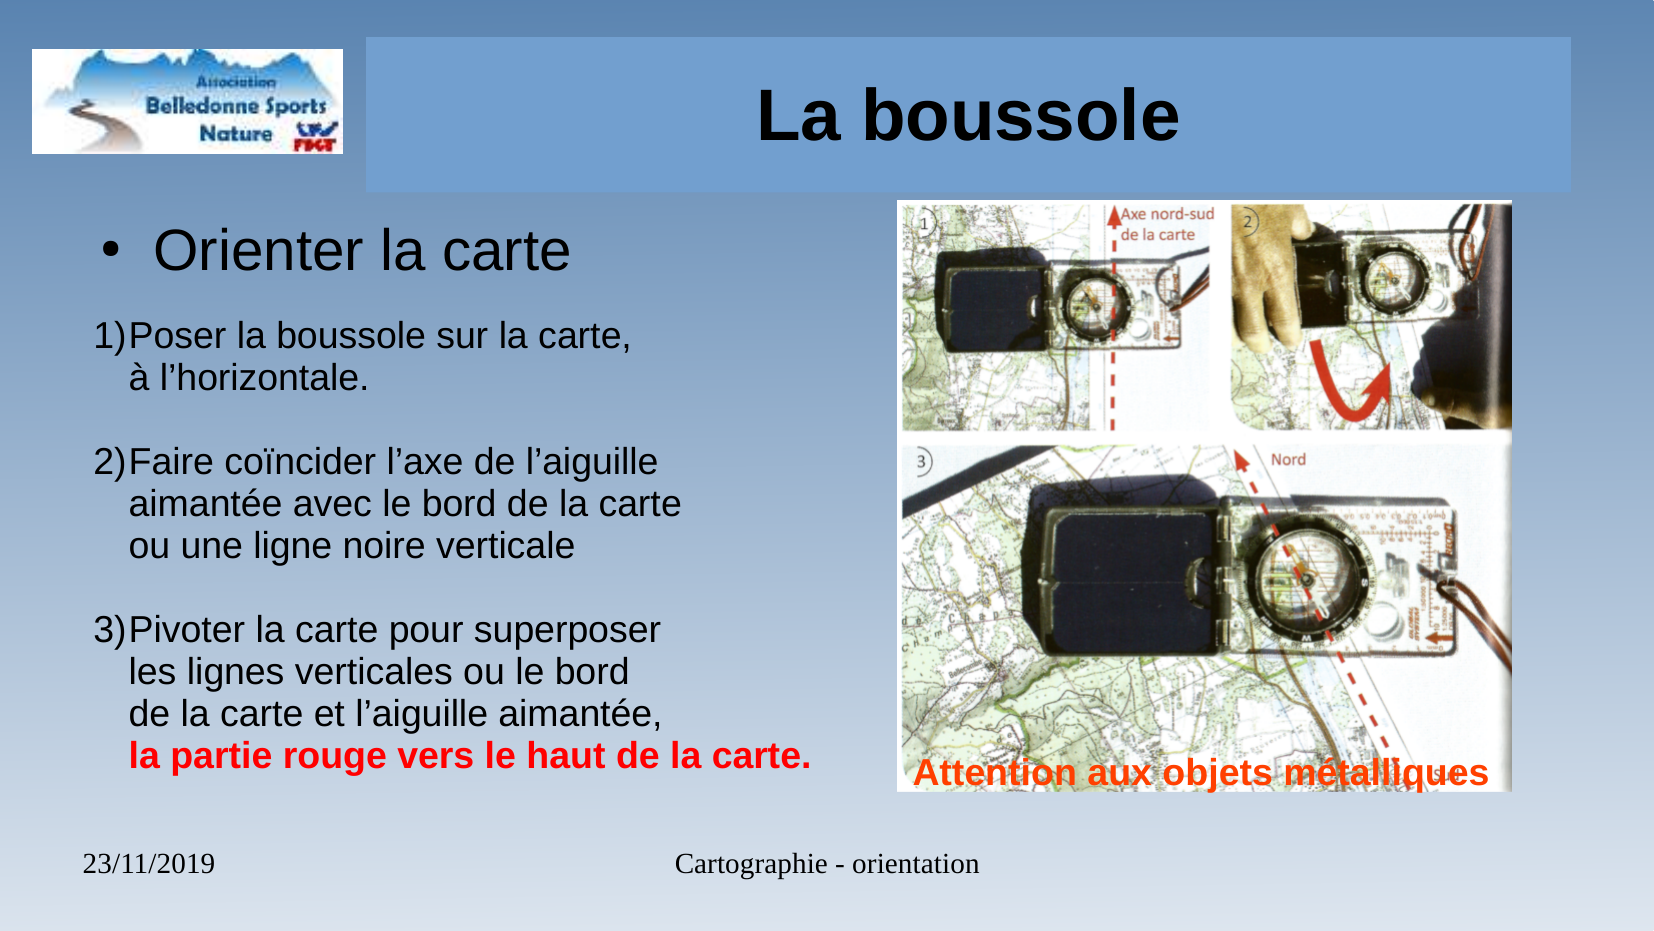

# La boussole
Orienter la carte
Poser la boussole sur la carte,
à l’horizontale.
Faire coïncider l’axe de l’aiguille
aimantée avec le bord de la carte
ou une ligne noire verticale
Pivoter la carte pour superposer
les lignes verticales ou le bord
de la carte et l’aiguille aimantée,
la partie rouge vers le haut de la carte.
Attention aux objets métalliques